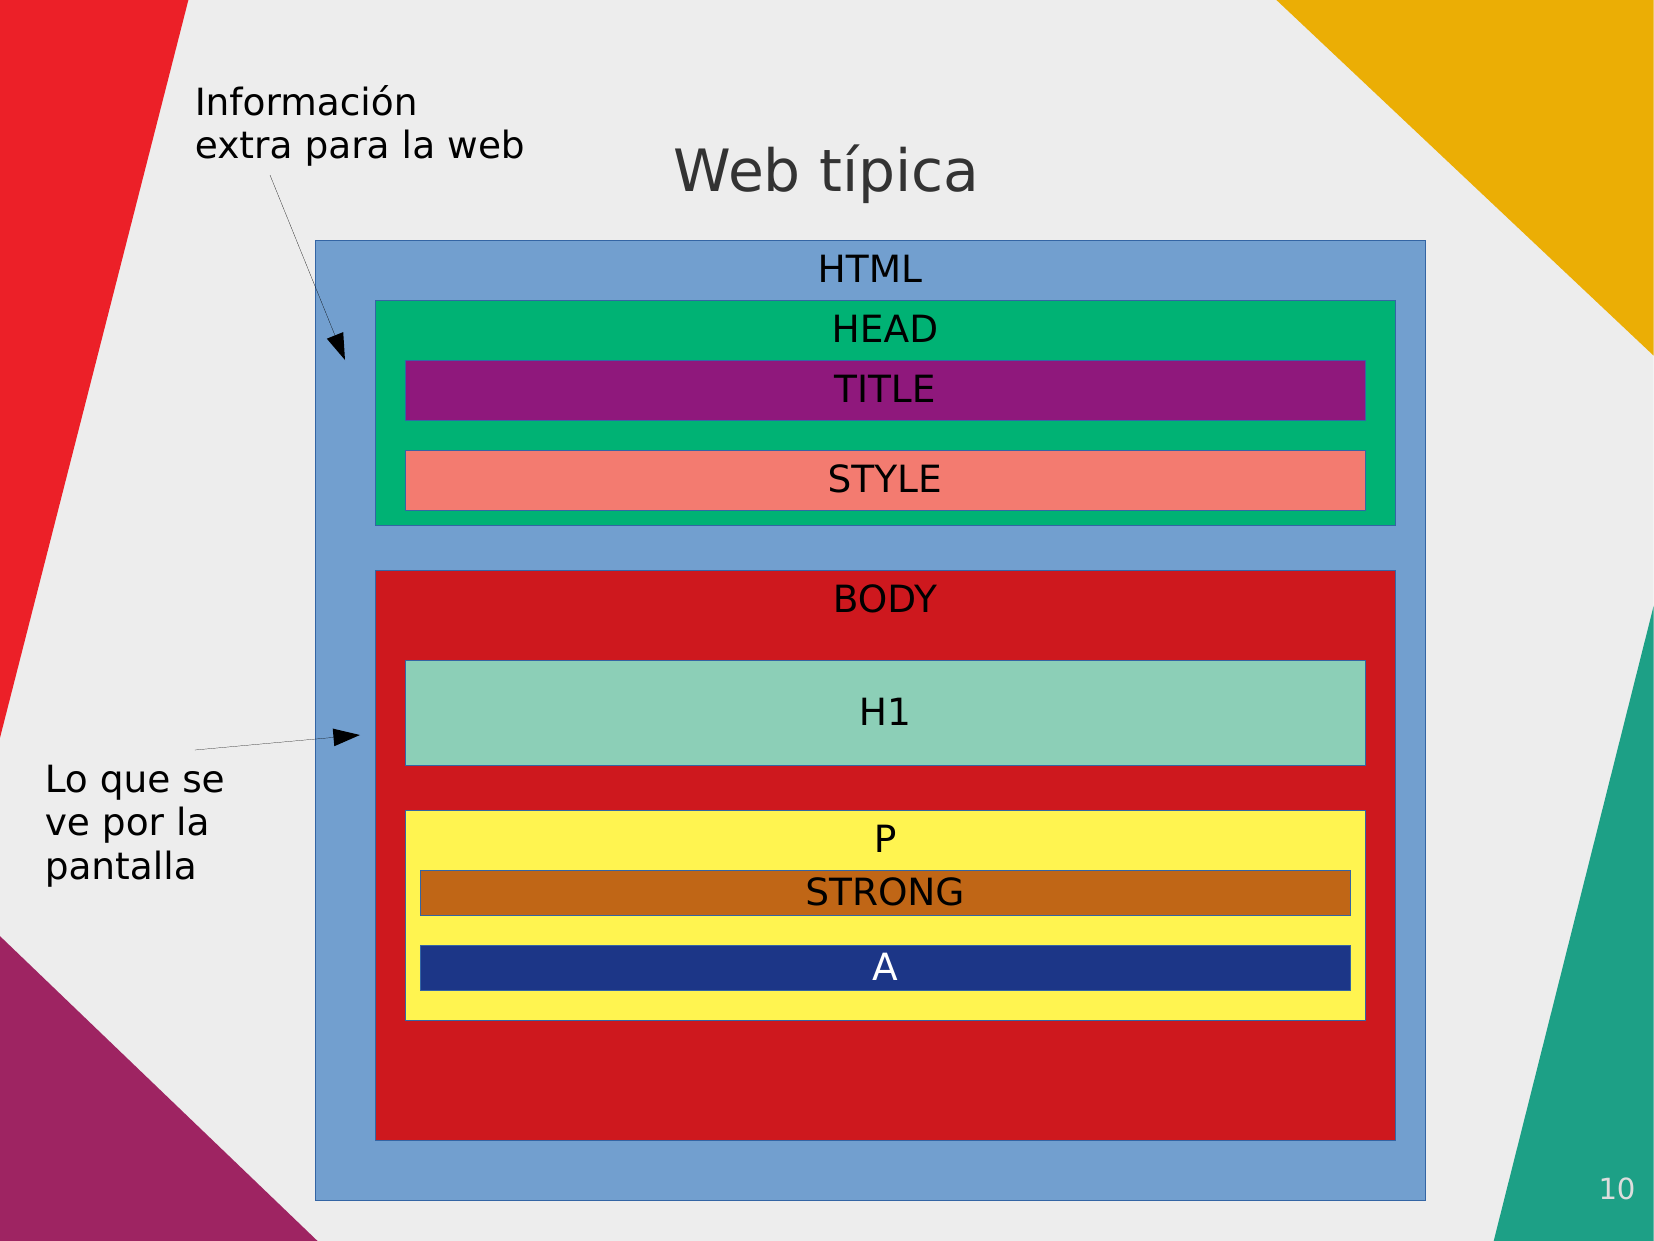

# Web típica
Información extra para la web
HTML
HEAD
TITLE
STYLE
BODY
H1
Lo que se ve por la pantalla
P
STRONG
A
10